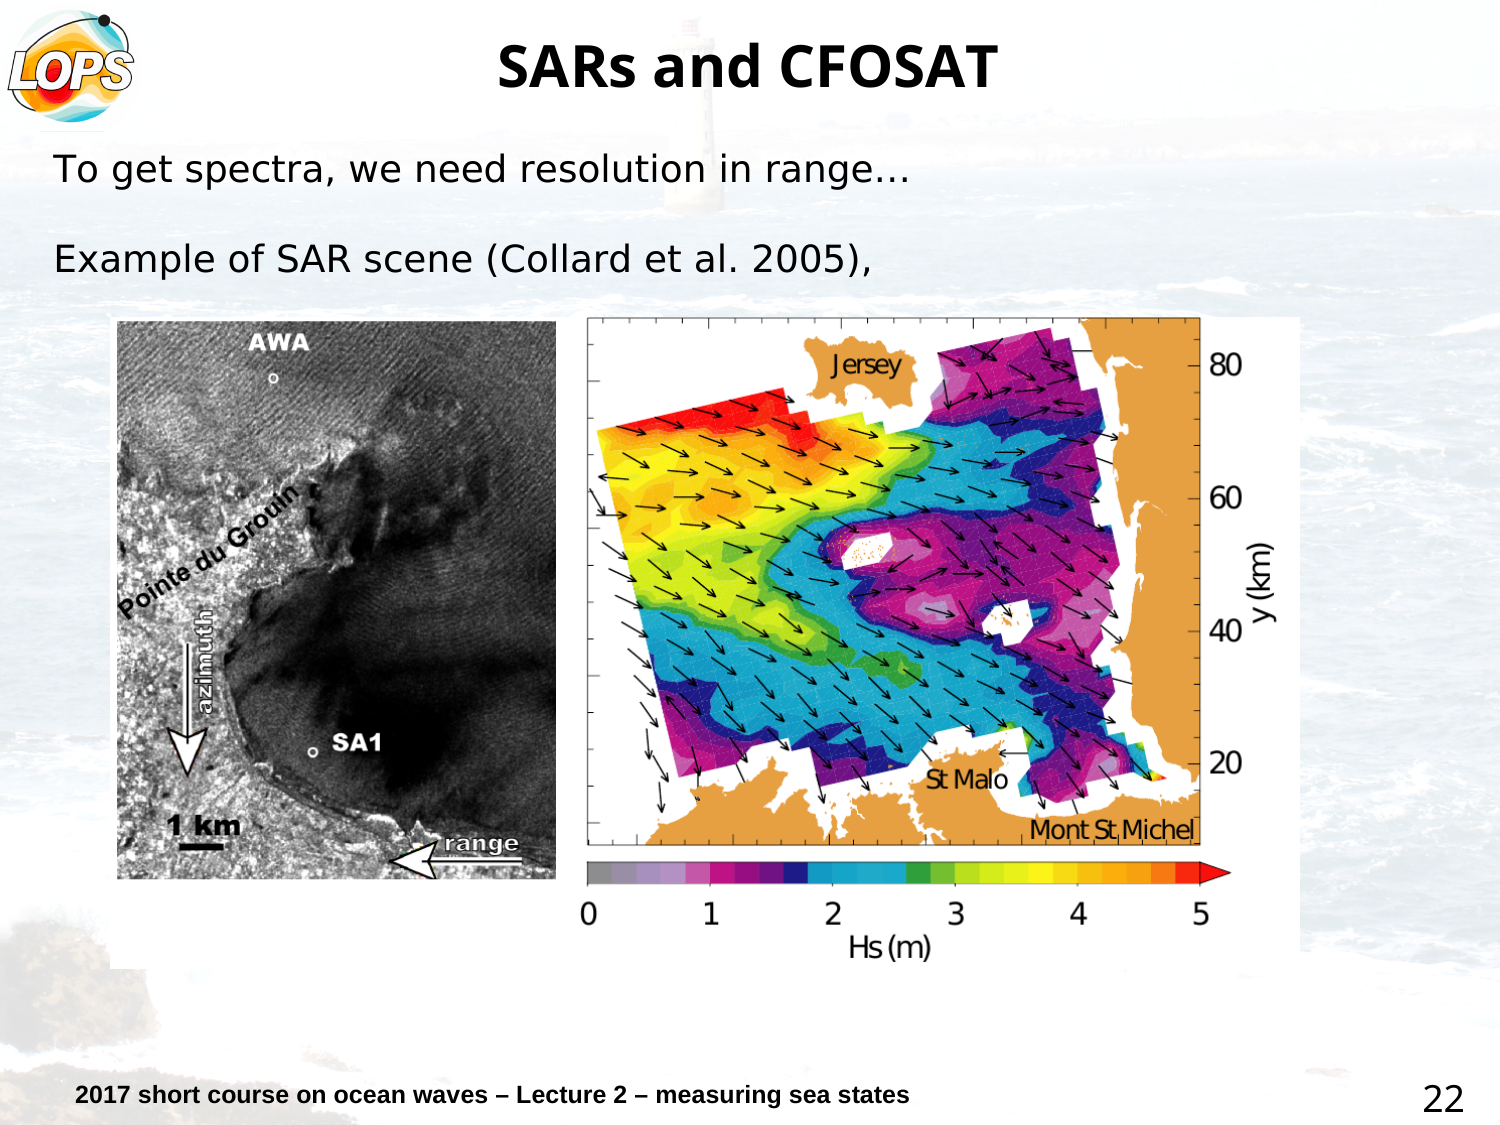

SARs and CFOSAT
To get spectra, we need resolution in range…
Example of SAR scene (Collard et al. 2005),
22